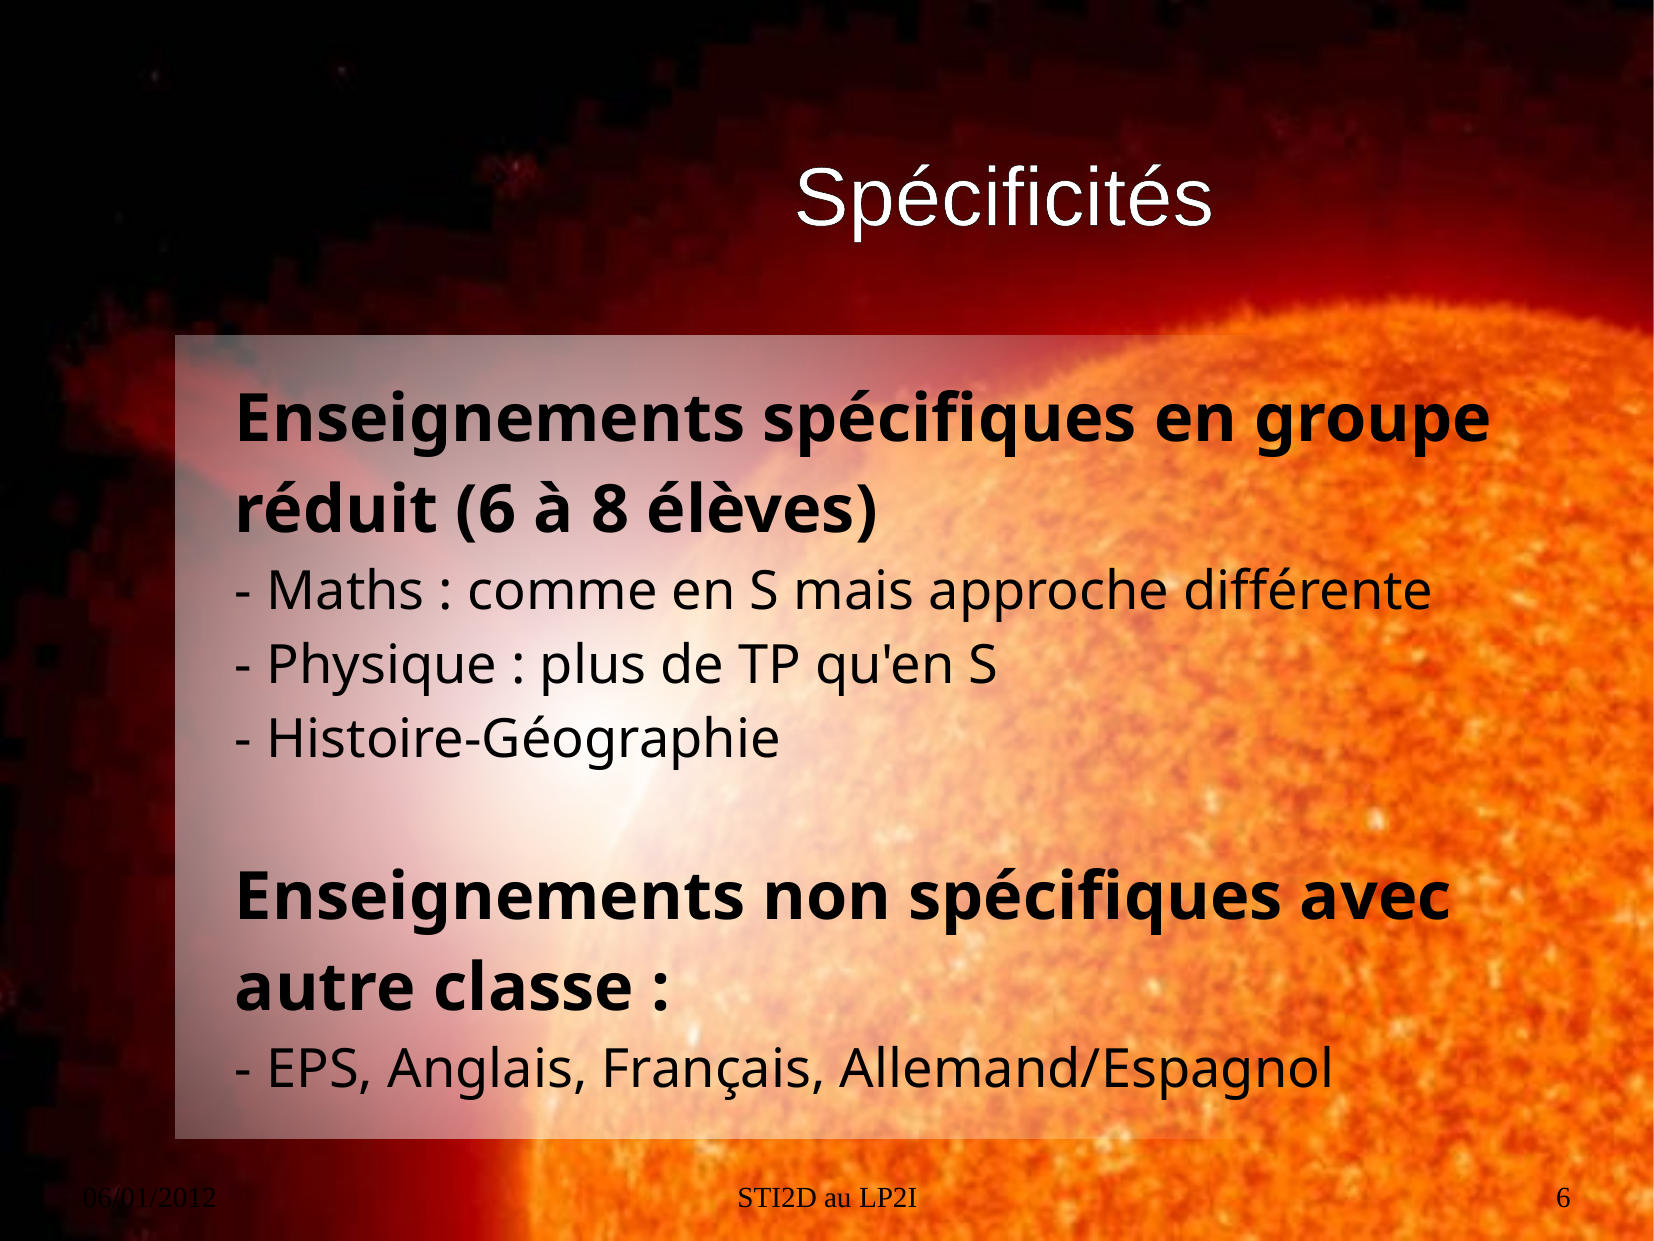

# Spécificités
Enseignements spécifiques en groupe réduit (6 à 8 élèves)
- Maths : comme en S mais approche différente
- Physique : plus de TP qu'en S
- Histoire-Géographie
Enseignements non spécifiques avec autre classe :
- EPS, Anglais, Français, Allemand/Espagnol
06/01/2012
STI2D au LP2I
6